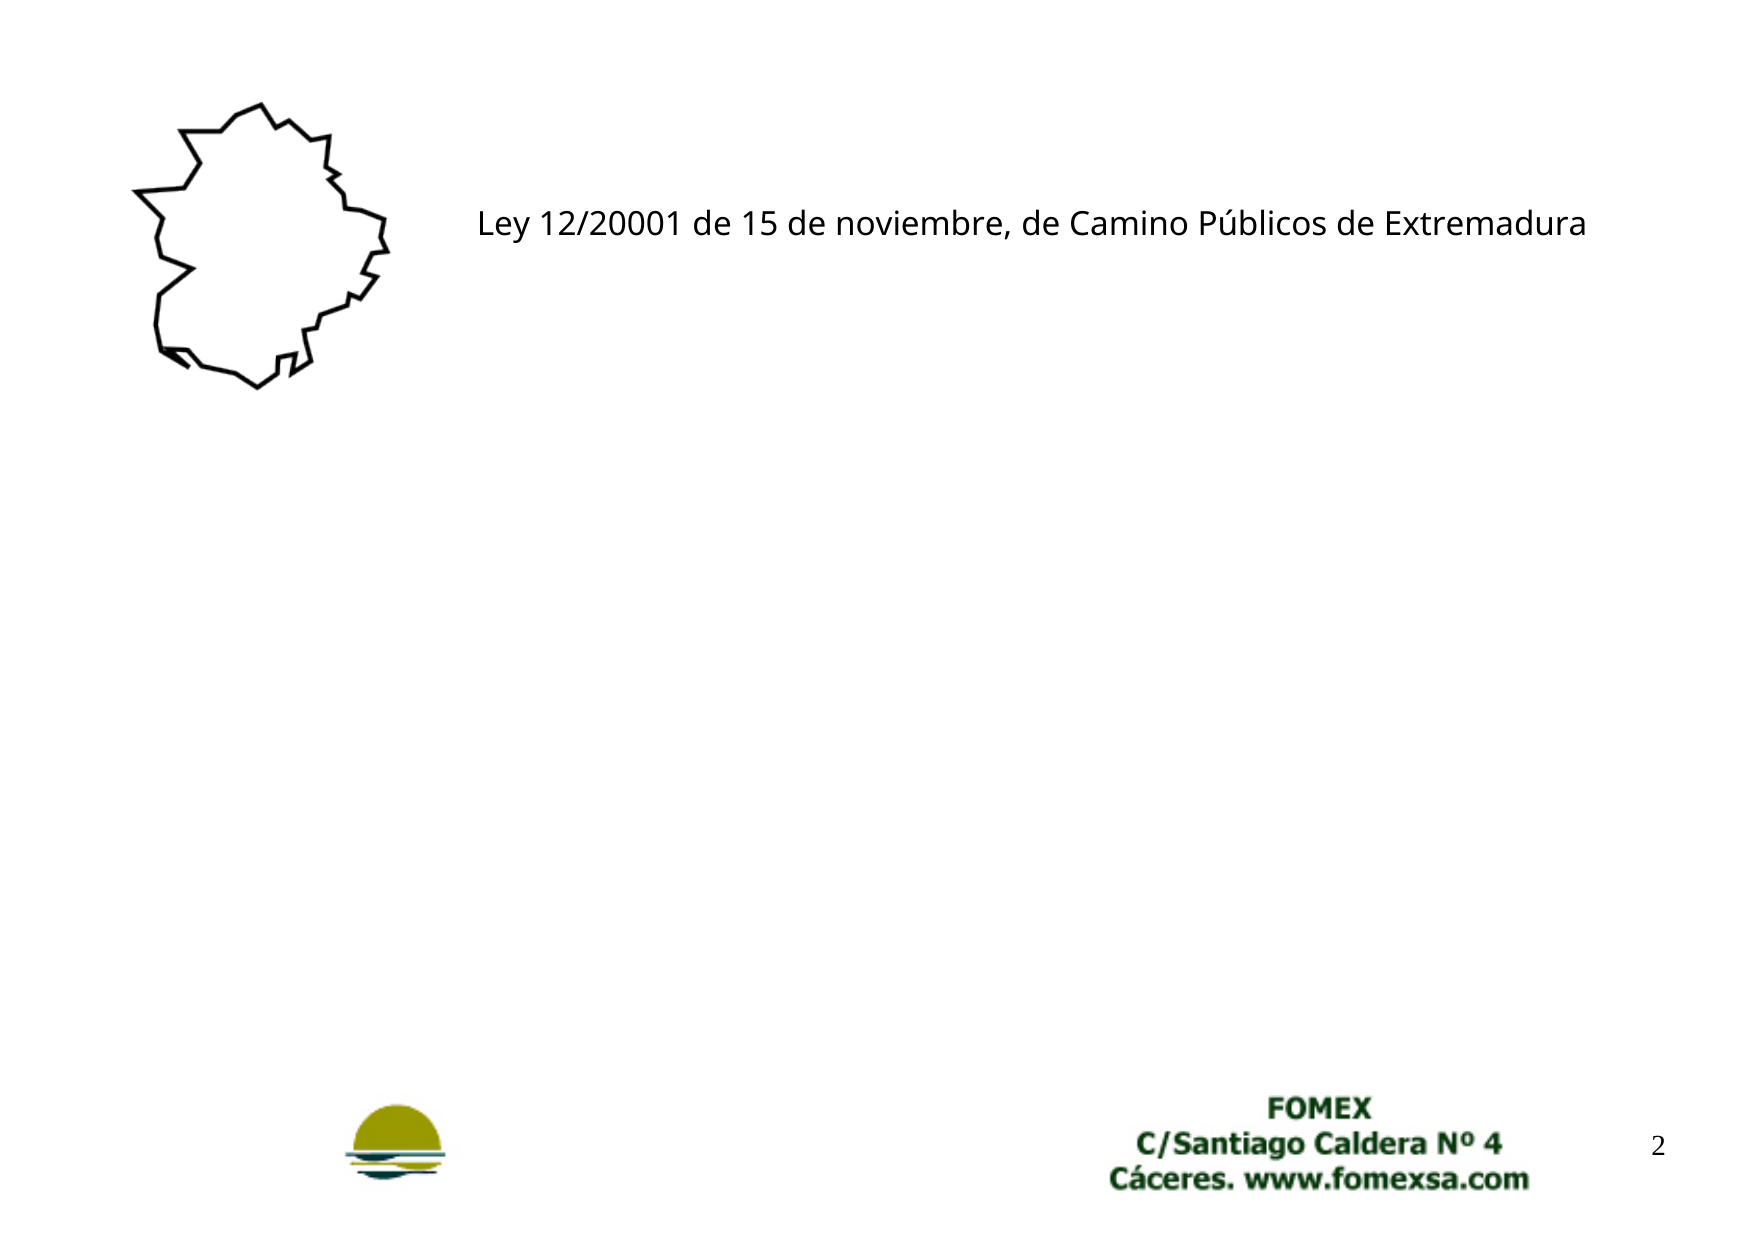

Ley 12/20001 de 15 de noviembre, de Camino Públicos de Extremadura
FOMEX. Marzo 2007
2